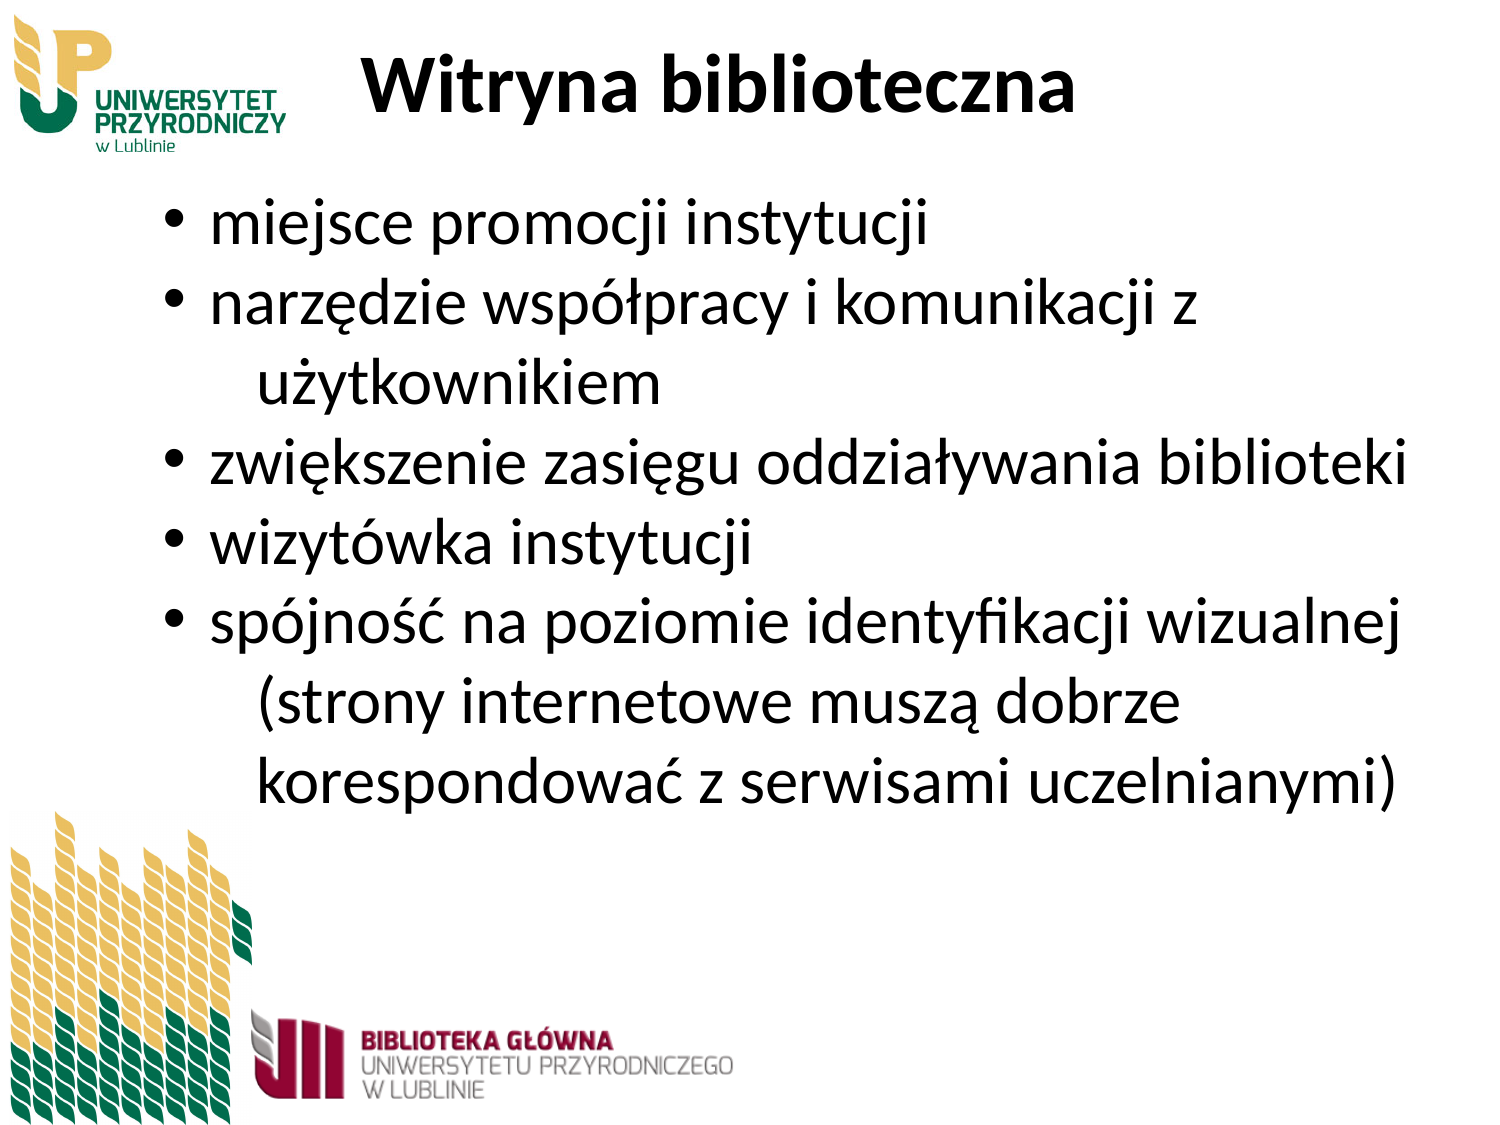

Witryna biblioteczna
miejsce promocji instytucji
narzędzie współpracy i komunikacji z użytkownikiem
zwiększenie zasięgu oddziaływania biblioteki
wizytówka instytucji
spójność na poziomie identyfikacji wizualnej (strony internetowe muszą dobrze korespondować z serwisami uczelnianymi)